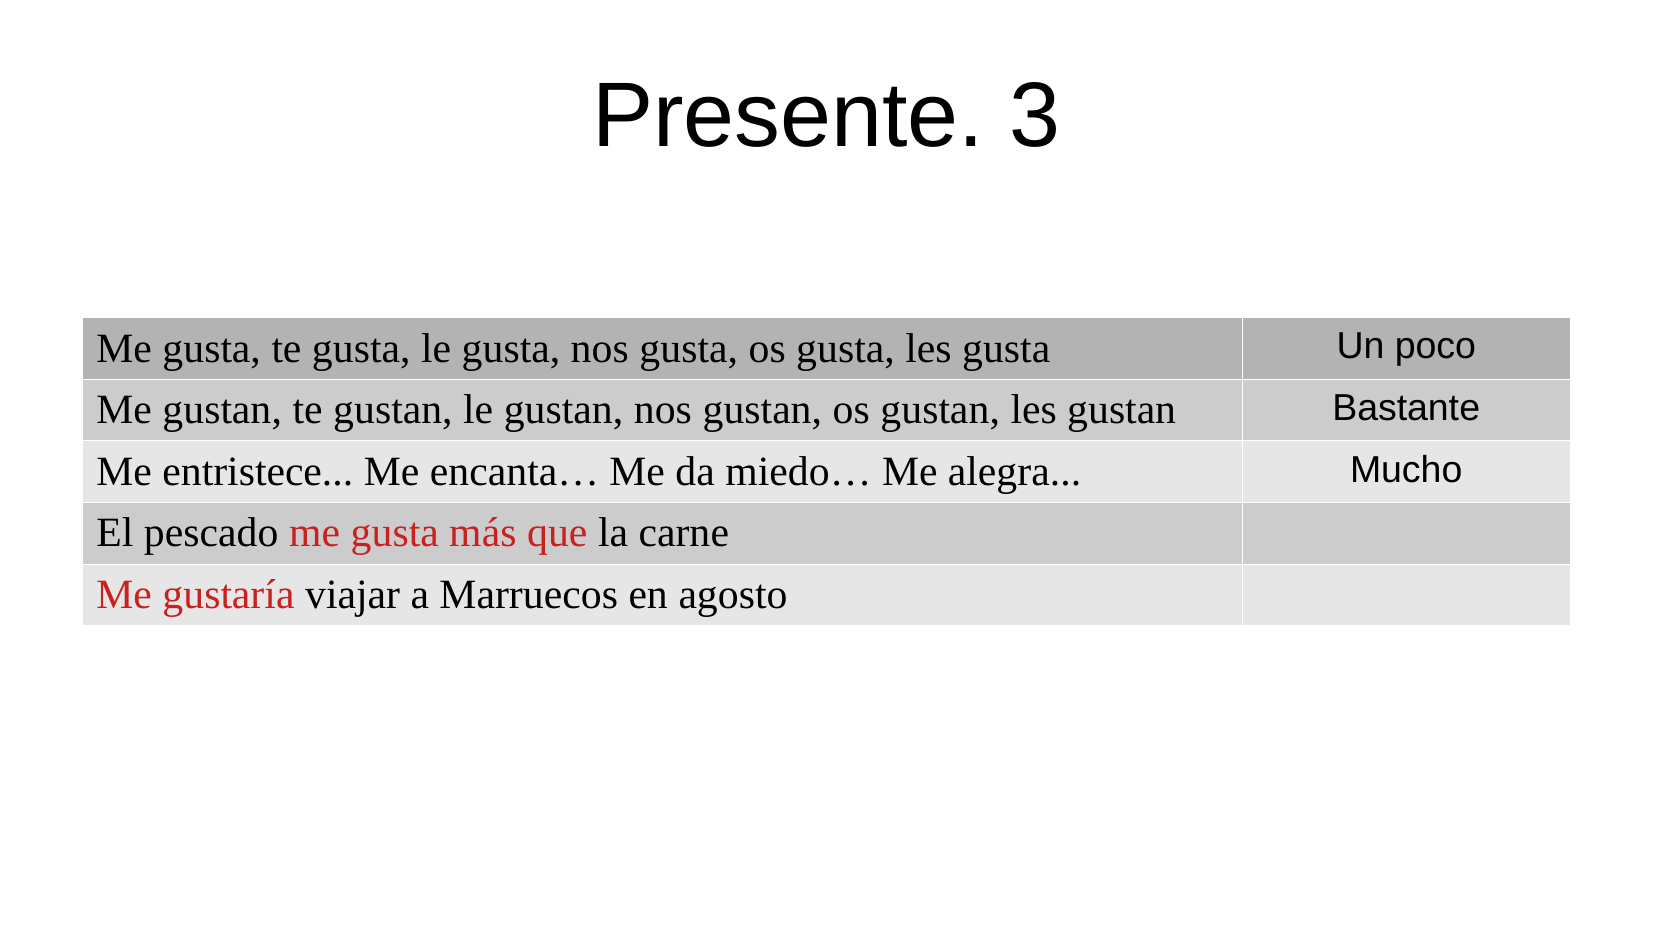

# Presente. 3
| Me gusta, te gusta, le gusta, nos gusta, os gusta, les gusta | Un poco |
| --- | --- |
| Me gustan, te gustan, le gustan, nos gustan, os gustan, les gustan | Bastante |
| Me entristece... Me encanta… Me da miedo… Me alegra... | Mucho |
| El pescado me gusta más que la carne | |
| Me gustaría viajar a Marruecos en agosto | |